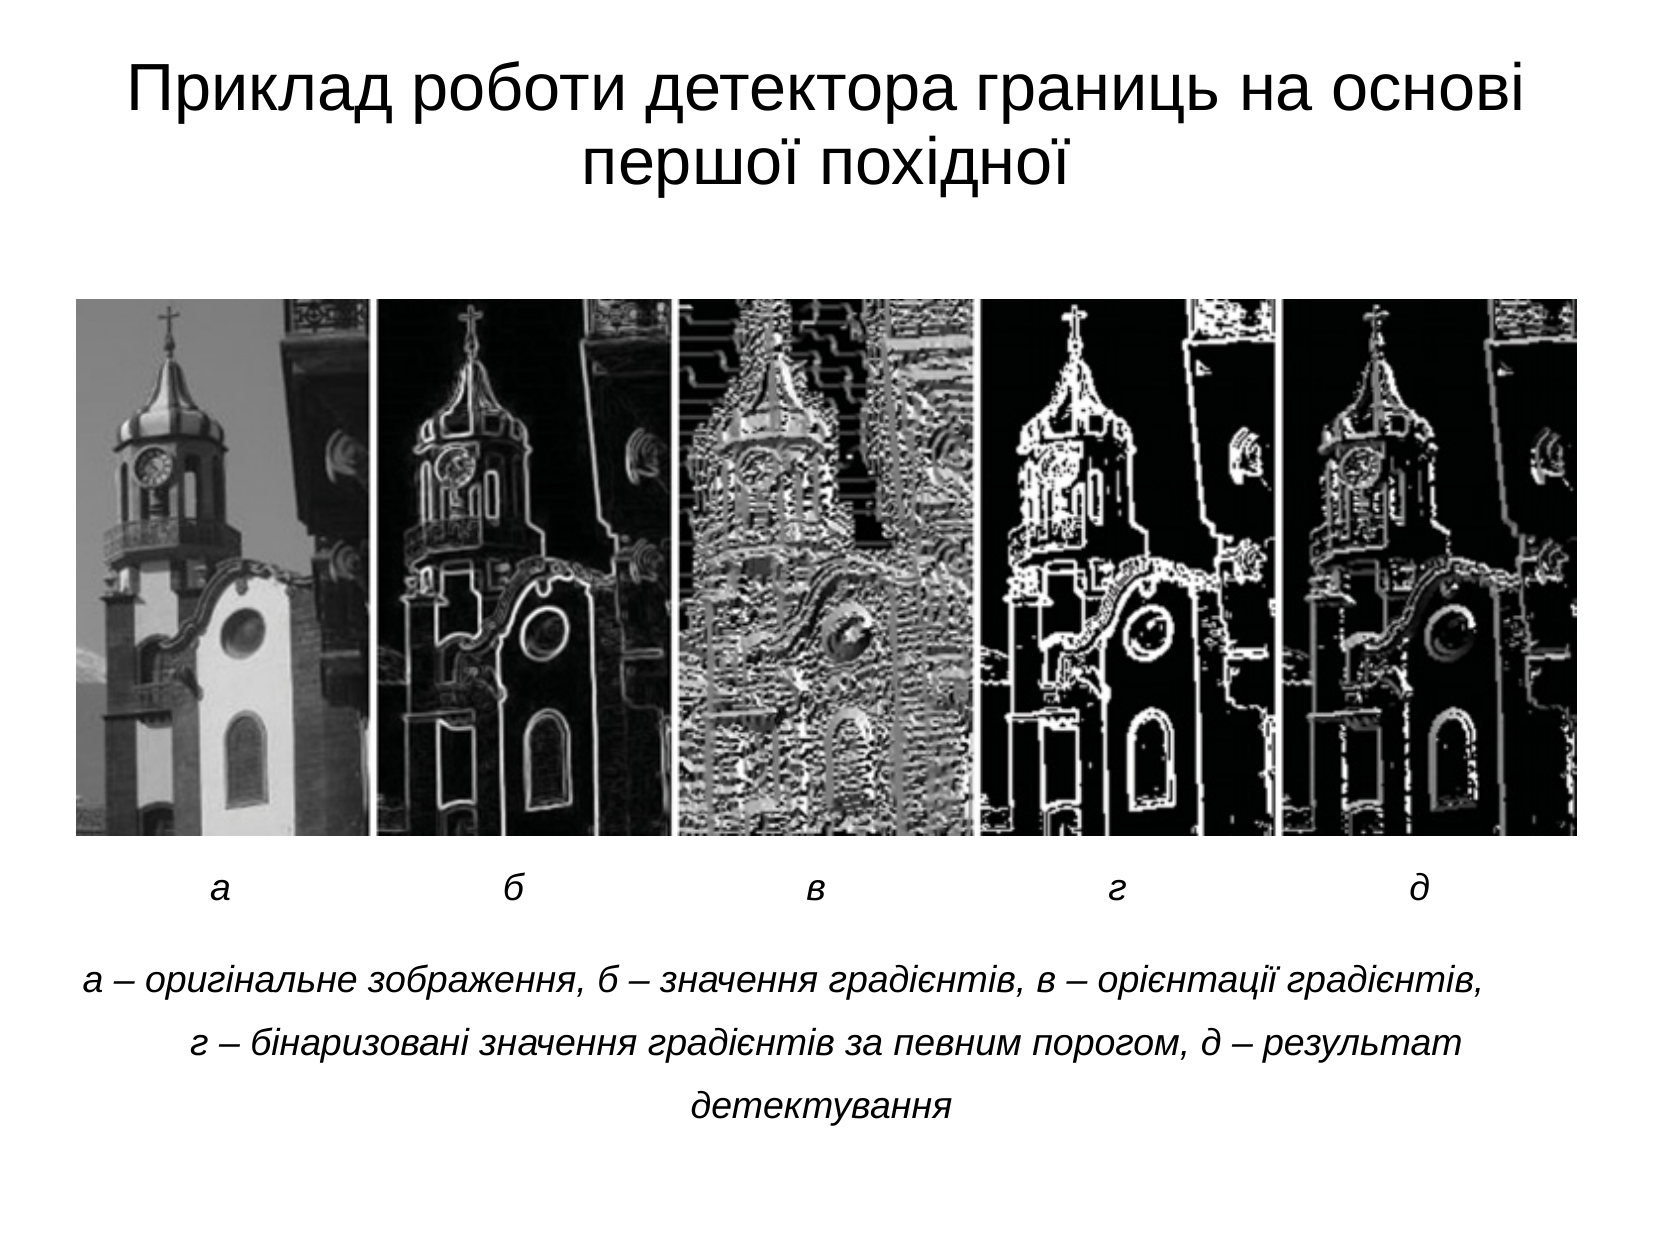

# Приклад роботи детектора границь на основі першої похідної
 а б в г д
а – оригінальне зображення, б – значення градієнтів, в – орієнтації градієнтів,
г – бінаризовані значення градієнтів за певним порогом, д – результат детектування